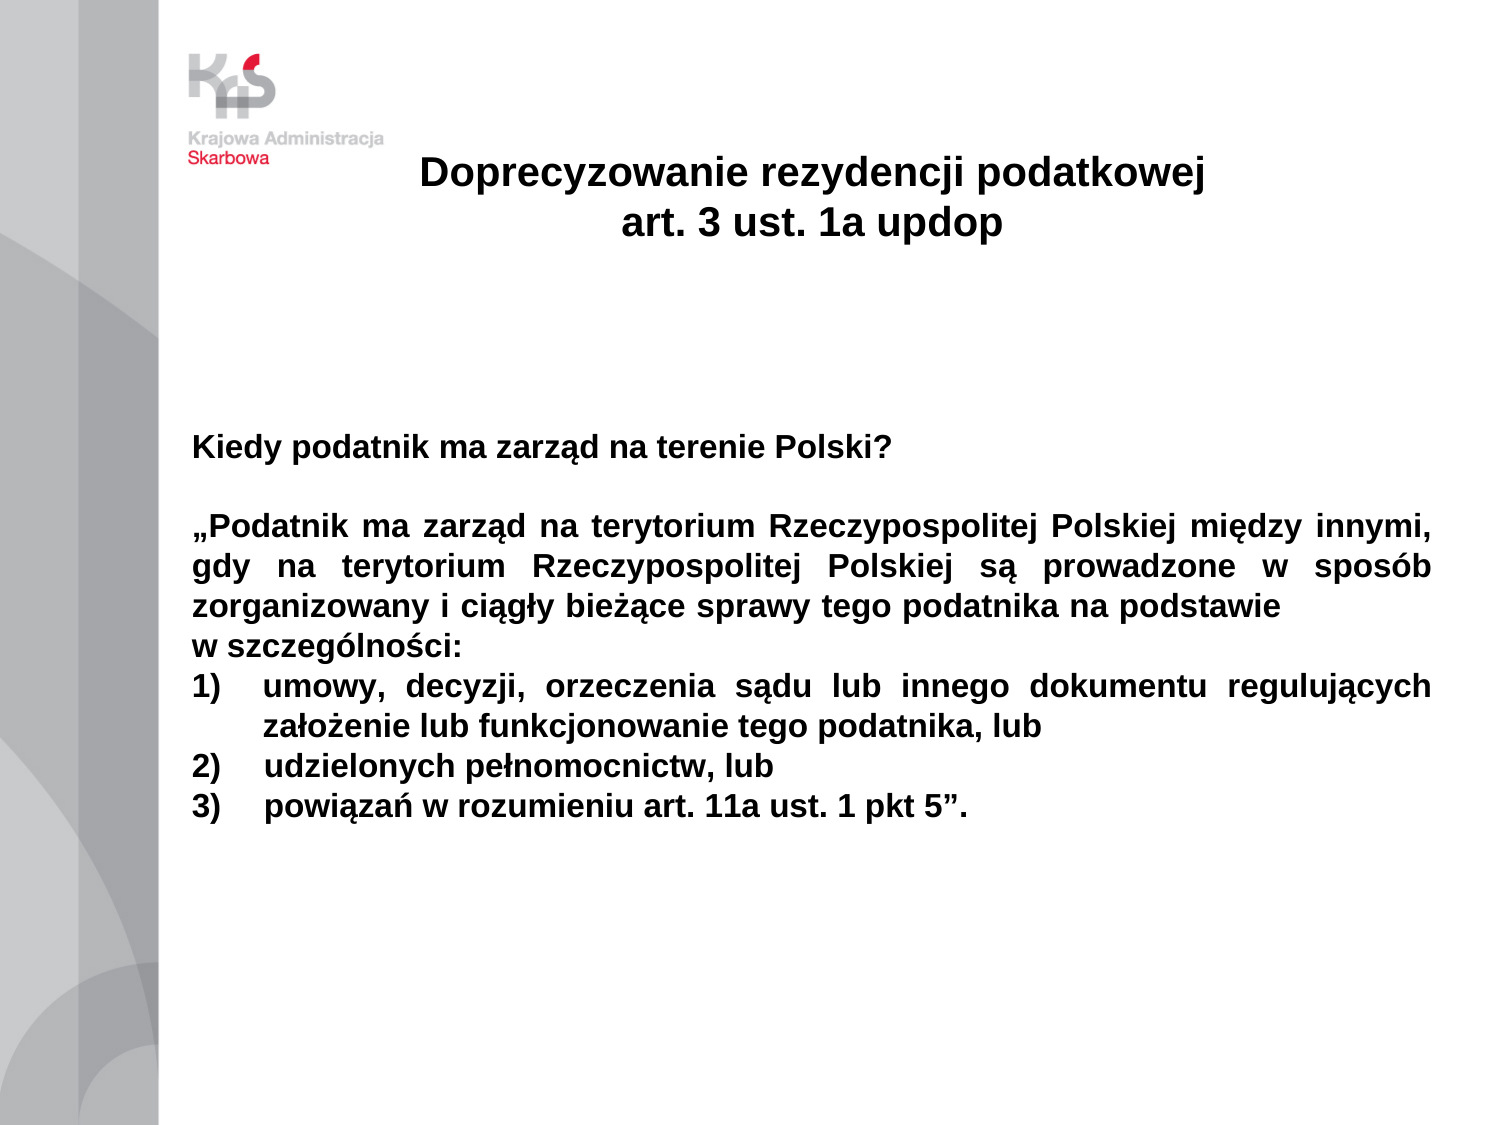

Doprecyzowanie rezydencji podatkowej
art. 3 ust. 1a updop
Kiedy podatnik ma zarząd na terenie Polski?
„Podatnik ma zarząd na terytorium Rzeczypospolitej Polskiej między innymi, gdy na terytorium Rzeczypospolitej Polskiej są prowadzone w sposób zorganizowany i ciągły bieżące sprawy tego podatnika na podstawie w szczególności:
1)	umowy, decyzji, orzeczenia sądu lub innego dokumentu regulujących założenie lub funkcjonowanie tego podatnika, lub
2)	udzielonych pełnomocnictw, lub
3)	powiązań w rozumieniu art. 11a ust. 1 pkt 5”.